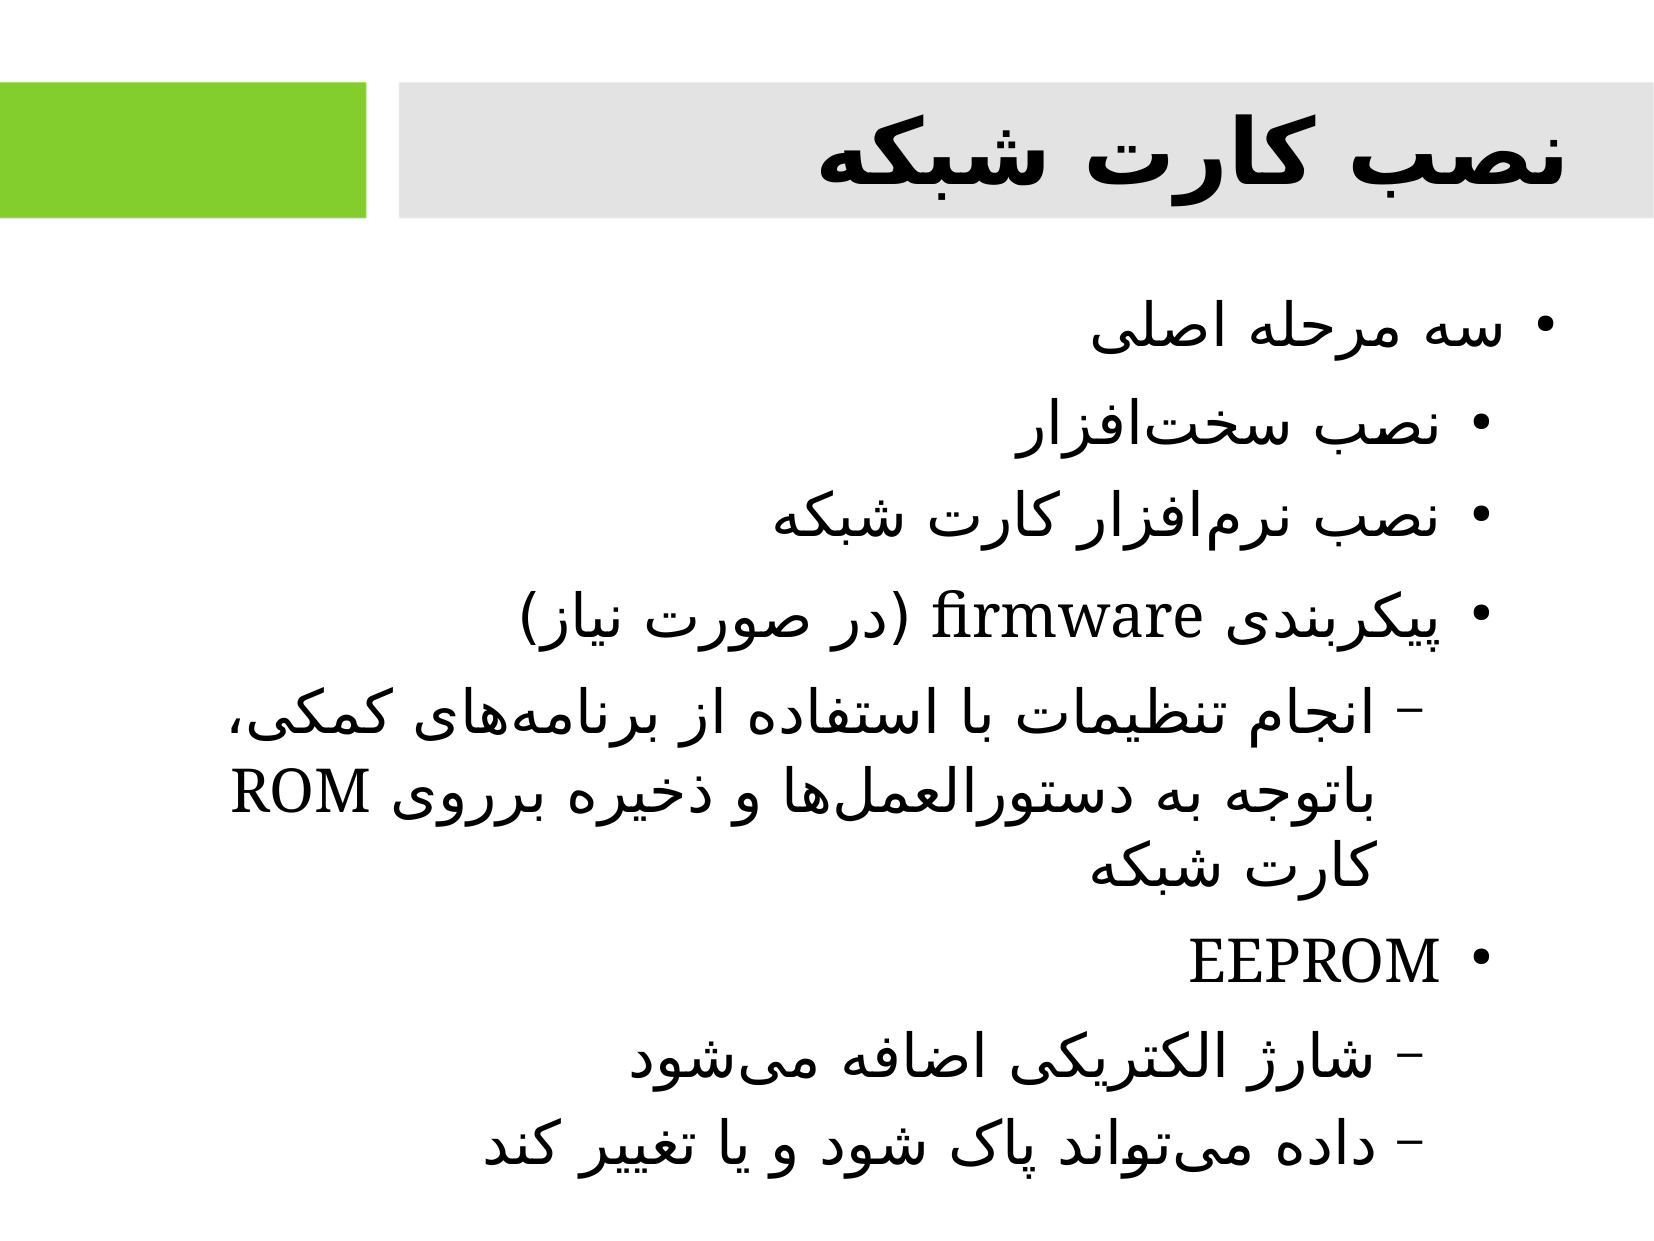

# نصب کارت شبکه
سه مرحله اصلی
نصب سخت‌افزار
نصب نرم‌افزار کارت شبکه
پیکربندی firmware (در صورت نیاز)
انجام تنظیمات با استفاده از برنامه‌های کمکی، باتوجه به دستورالعمل‌ها و ذخیره برروی ROM کارت شبکه
EEPROM
شارژ الکتریکی اضافه می‌شود
داده می‌تواند پاک شود و یا تغییر کند